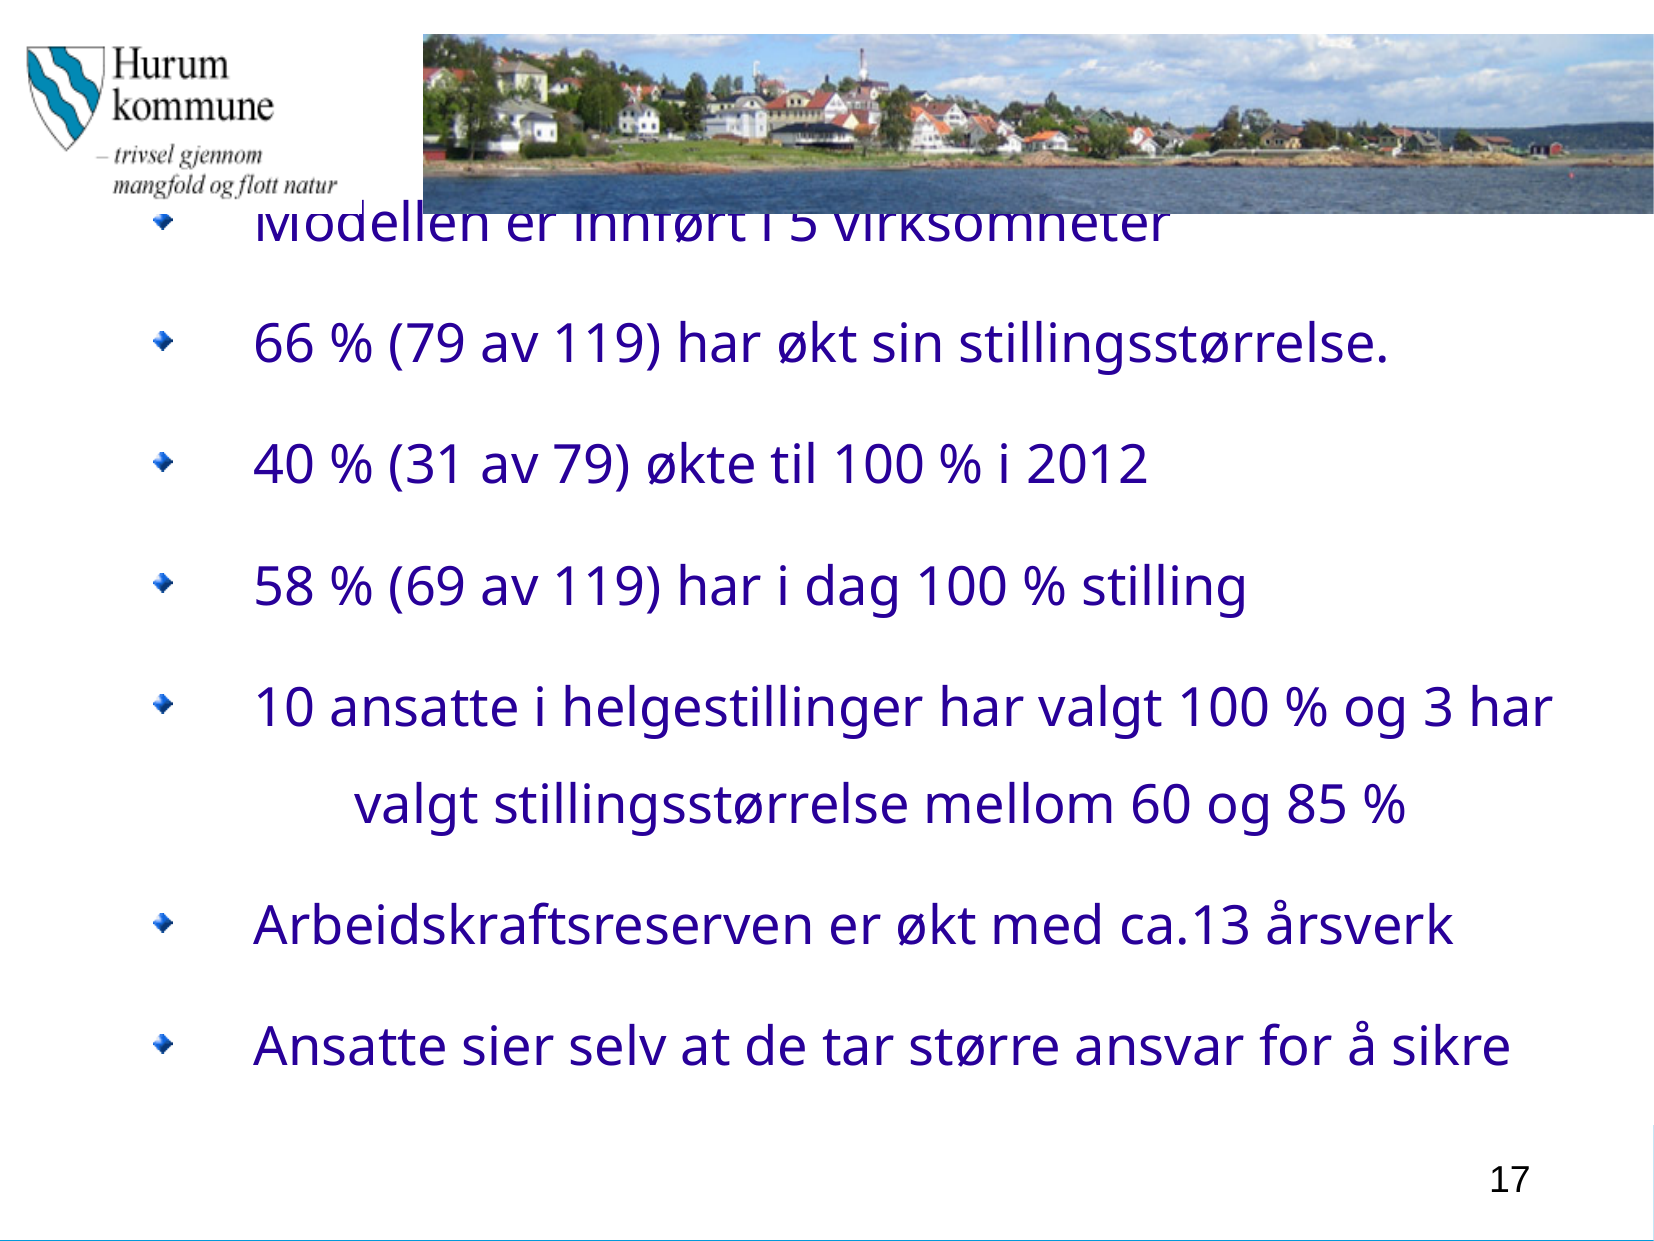

# Modellen er innført i 5 virksomheter
66 % (79 av 119) har økt sin stillingsstørrelse.
40 % (31 av 79) økte til 100 % i 2012
58 % (69 av 119) har i dag 100 % stilling
10 ansatte i helgestillinger har valgt 100 % og 3 har valgt stillingsstørrelse mellom 60 og 85 %
Arbeidskraftsreserven er økt med ca.13 årsverk
Ansatte sier selv at de tar større ansvar for å sikre en faglig forsvarlig bemanning
- trivsel gjennom mangfold og flott natur